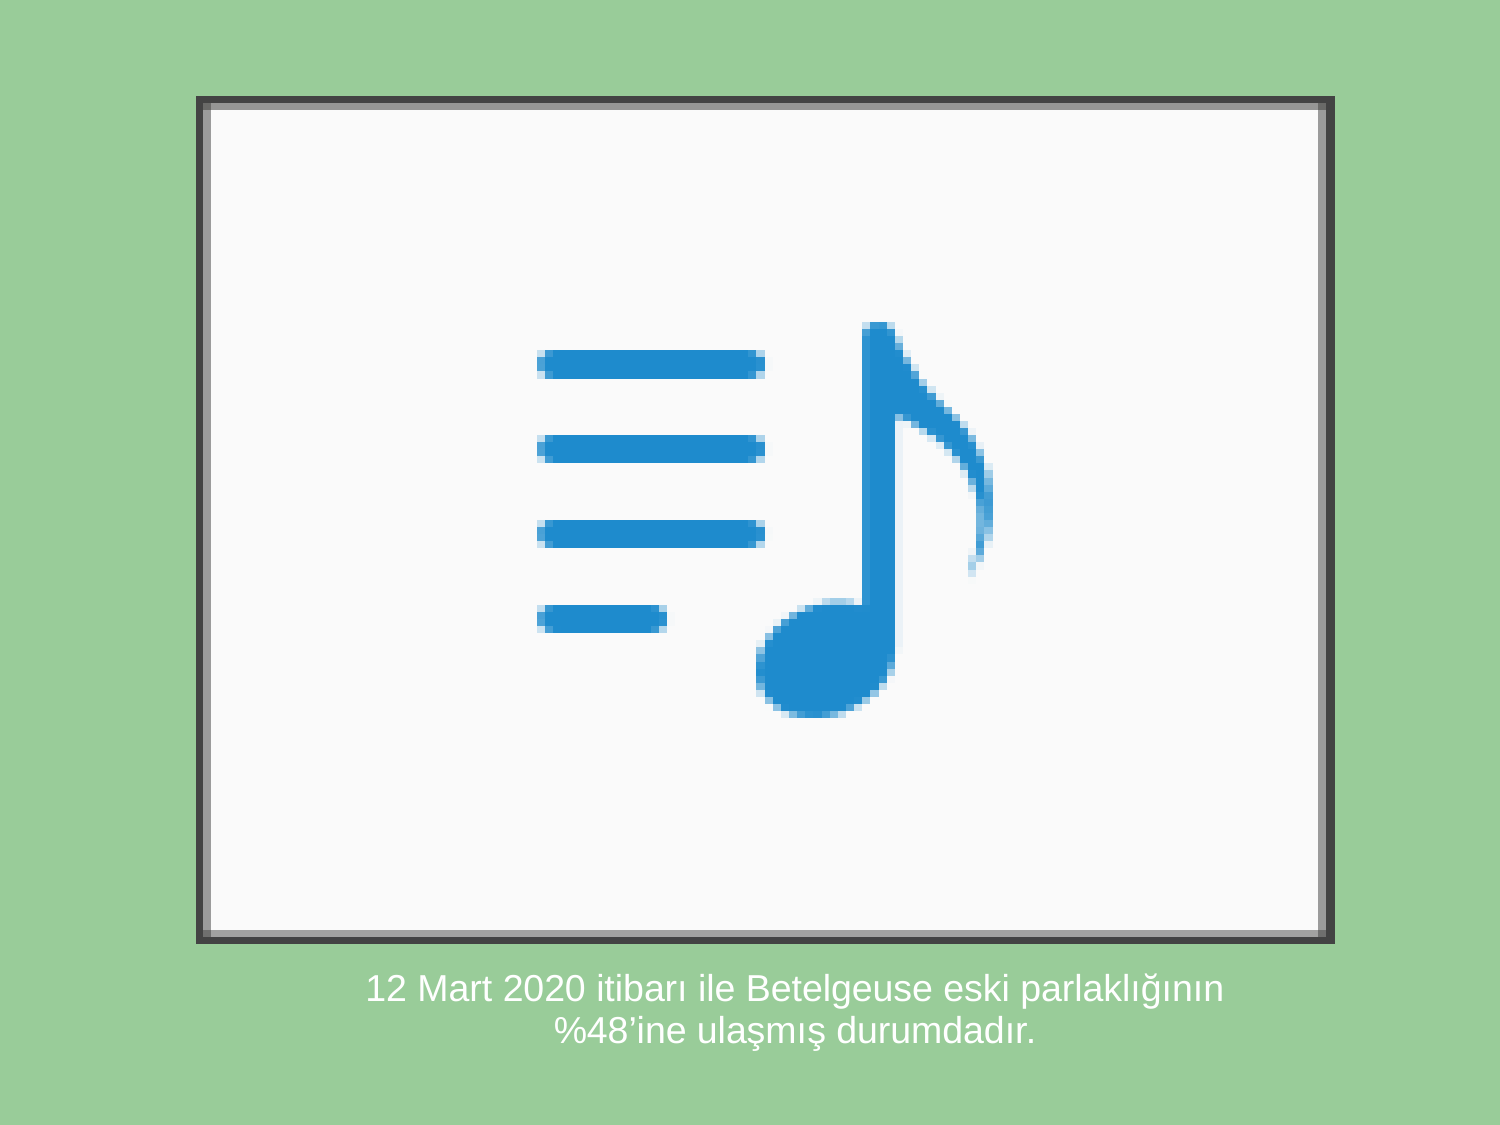

12 Mart 2020 itibarı ile Betelgeuse eski parlaklığının %48’ine ulaşmış durumdadır.